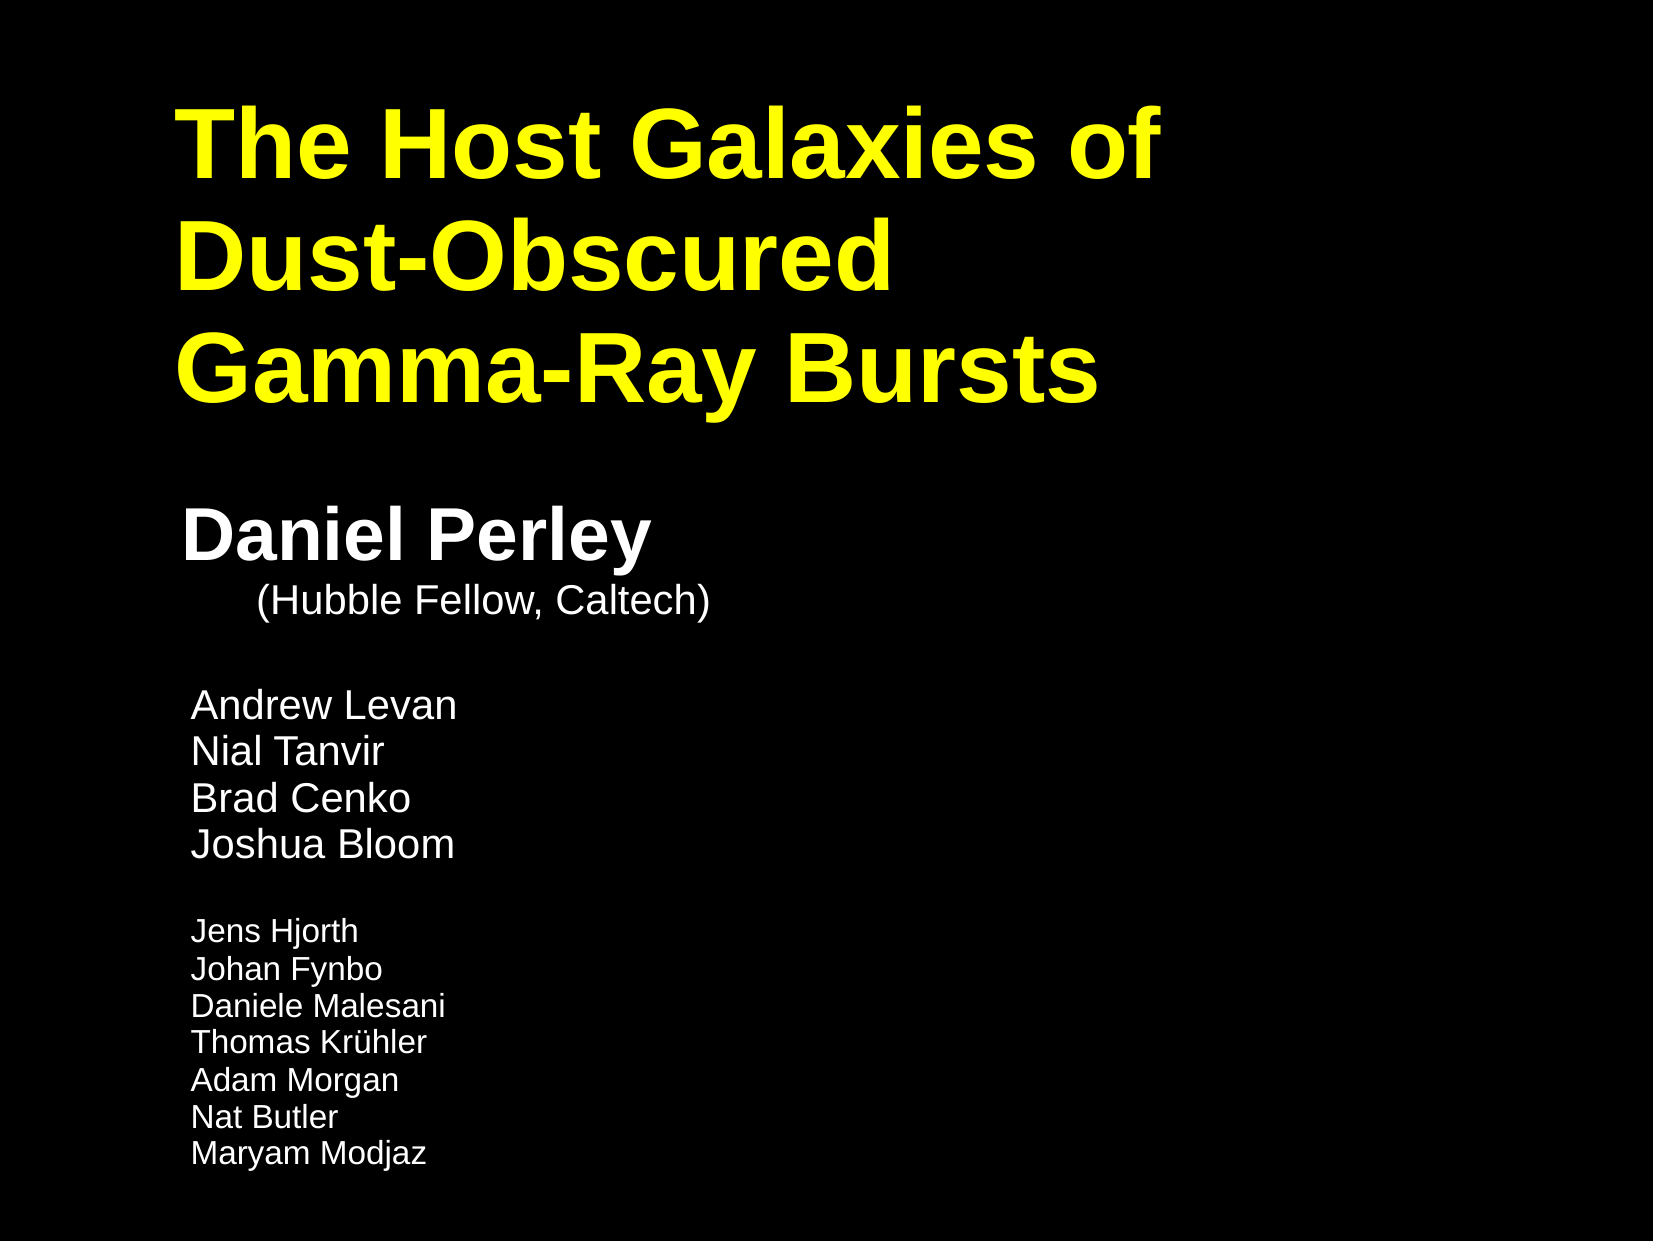

The Host Galaxies of
Dust-Obscured
Gamma-Ray Bursts
Daniel Perley
	(Hubble Fellow, Caltech)
Andrew Levan
Nial Tanvir
Brad Cenko
Joshua Bloom
Jens Hjorth
Johan Fynbo
Daniele Malesani
Thomas Krühler
Adam Morgan
Nat Butler
Maryam Modjaz
2012-05-11
1